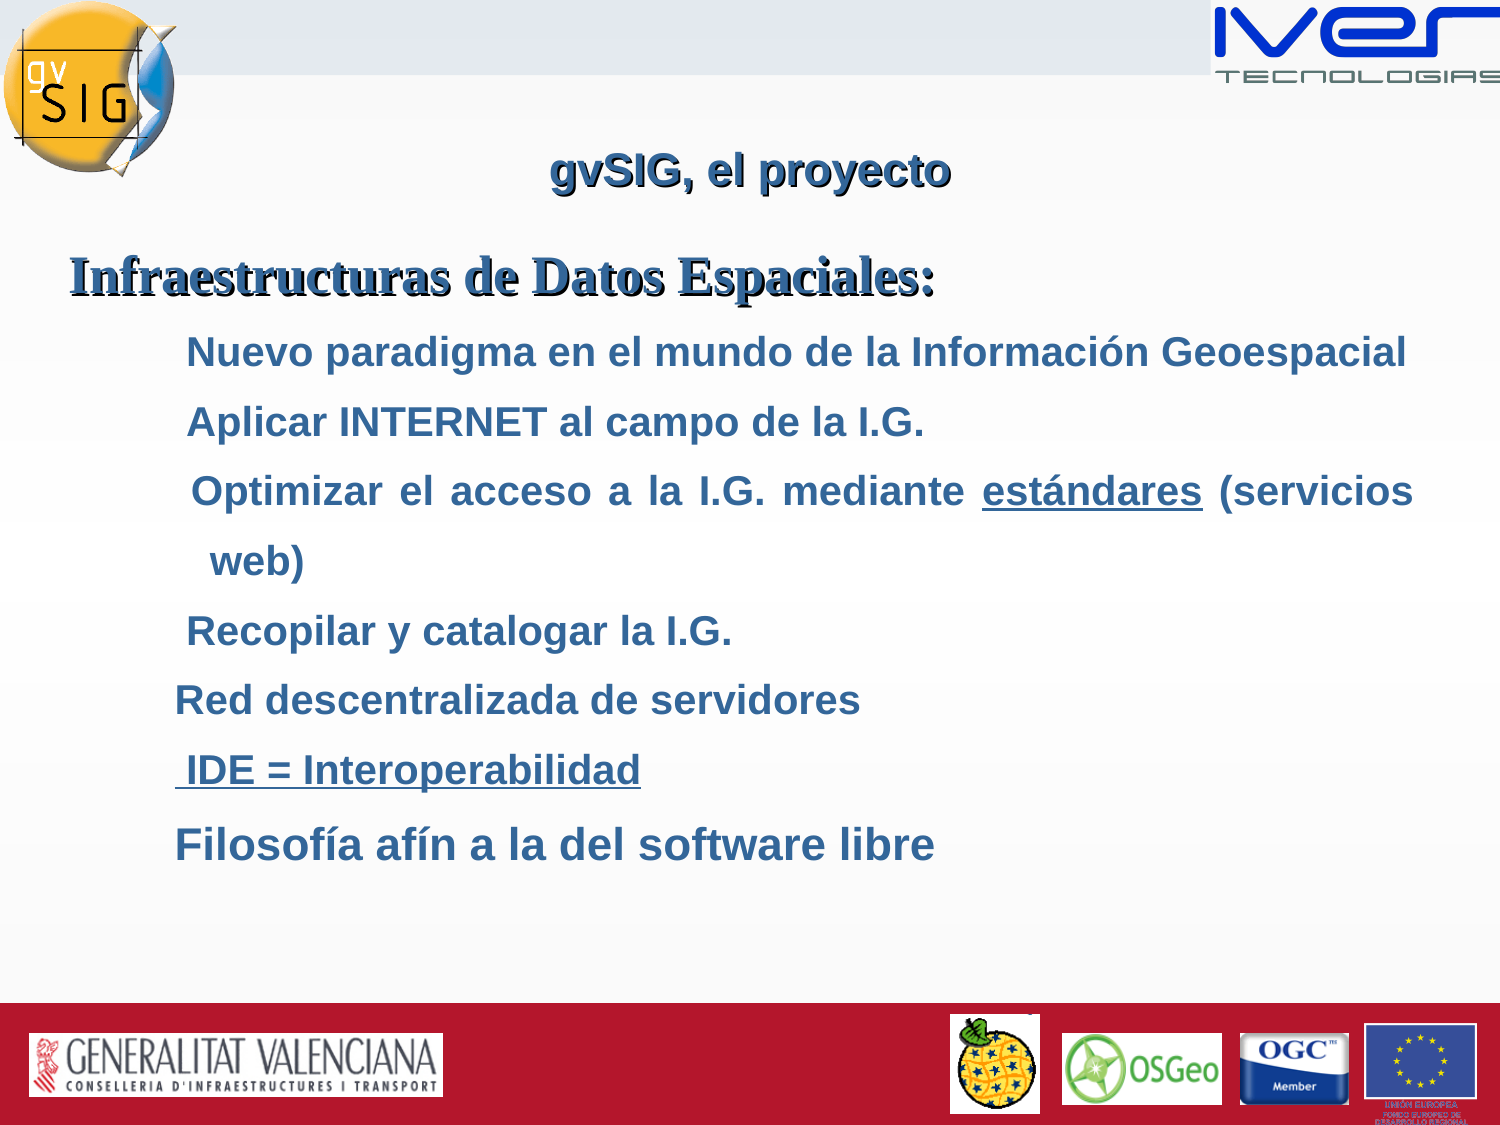

gvSIG, el proyecto
Infraestructuras de Datos Espaciales:
 Nuevo paradigma en el mundo de la Información Geoespacial
 Aplicar INTERNET al campo de la I.G.
 Optimizar el acceso a la I.G. mediante estándares (servicios web)
 Recopilar y catalogar la I.G.
Red descentralizada de servidores
 IDE = Interoperabilidad
Filosofía afín a la del software libre